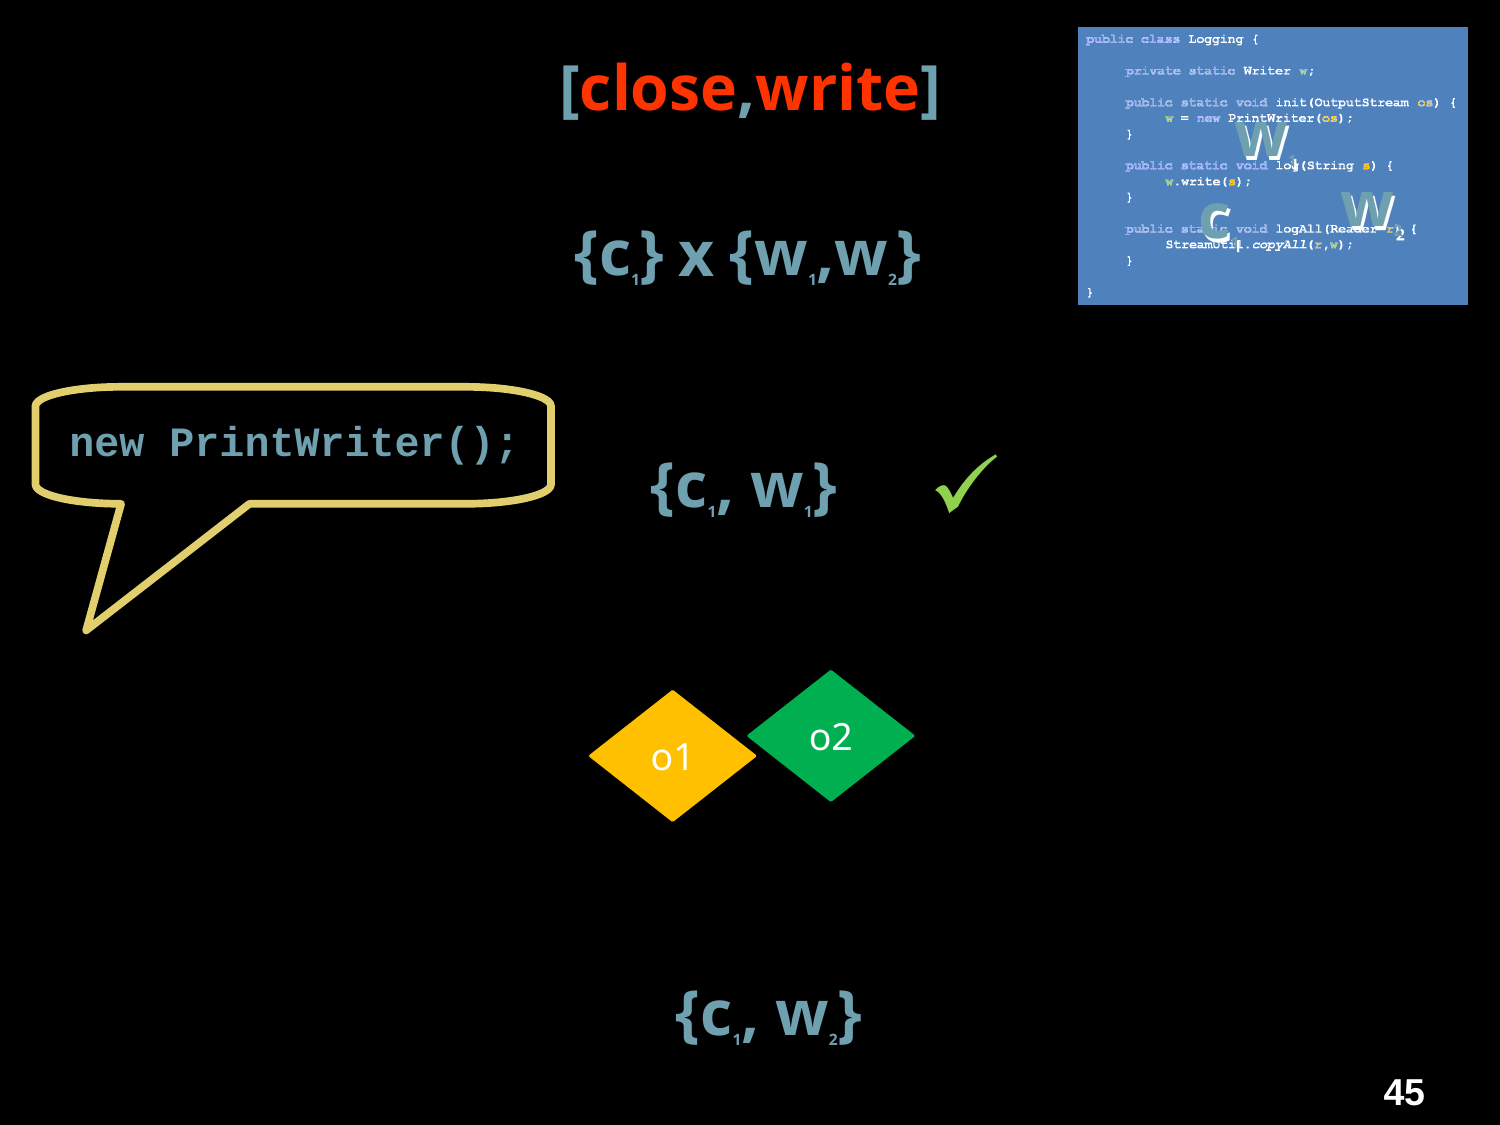

[close,write]
w1
w2
c1
{c1} {w1,w2}
x
new PrintWriter();
{c1, w1}
o2
o1
{c1, w2}
45